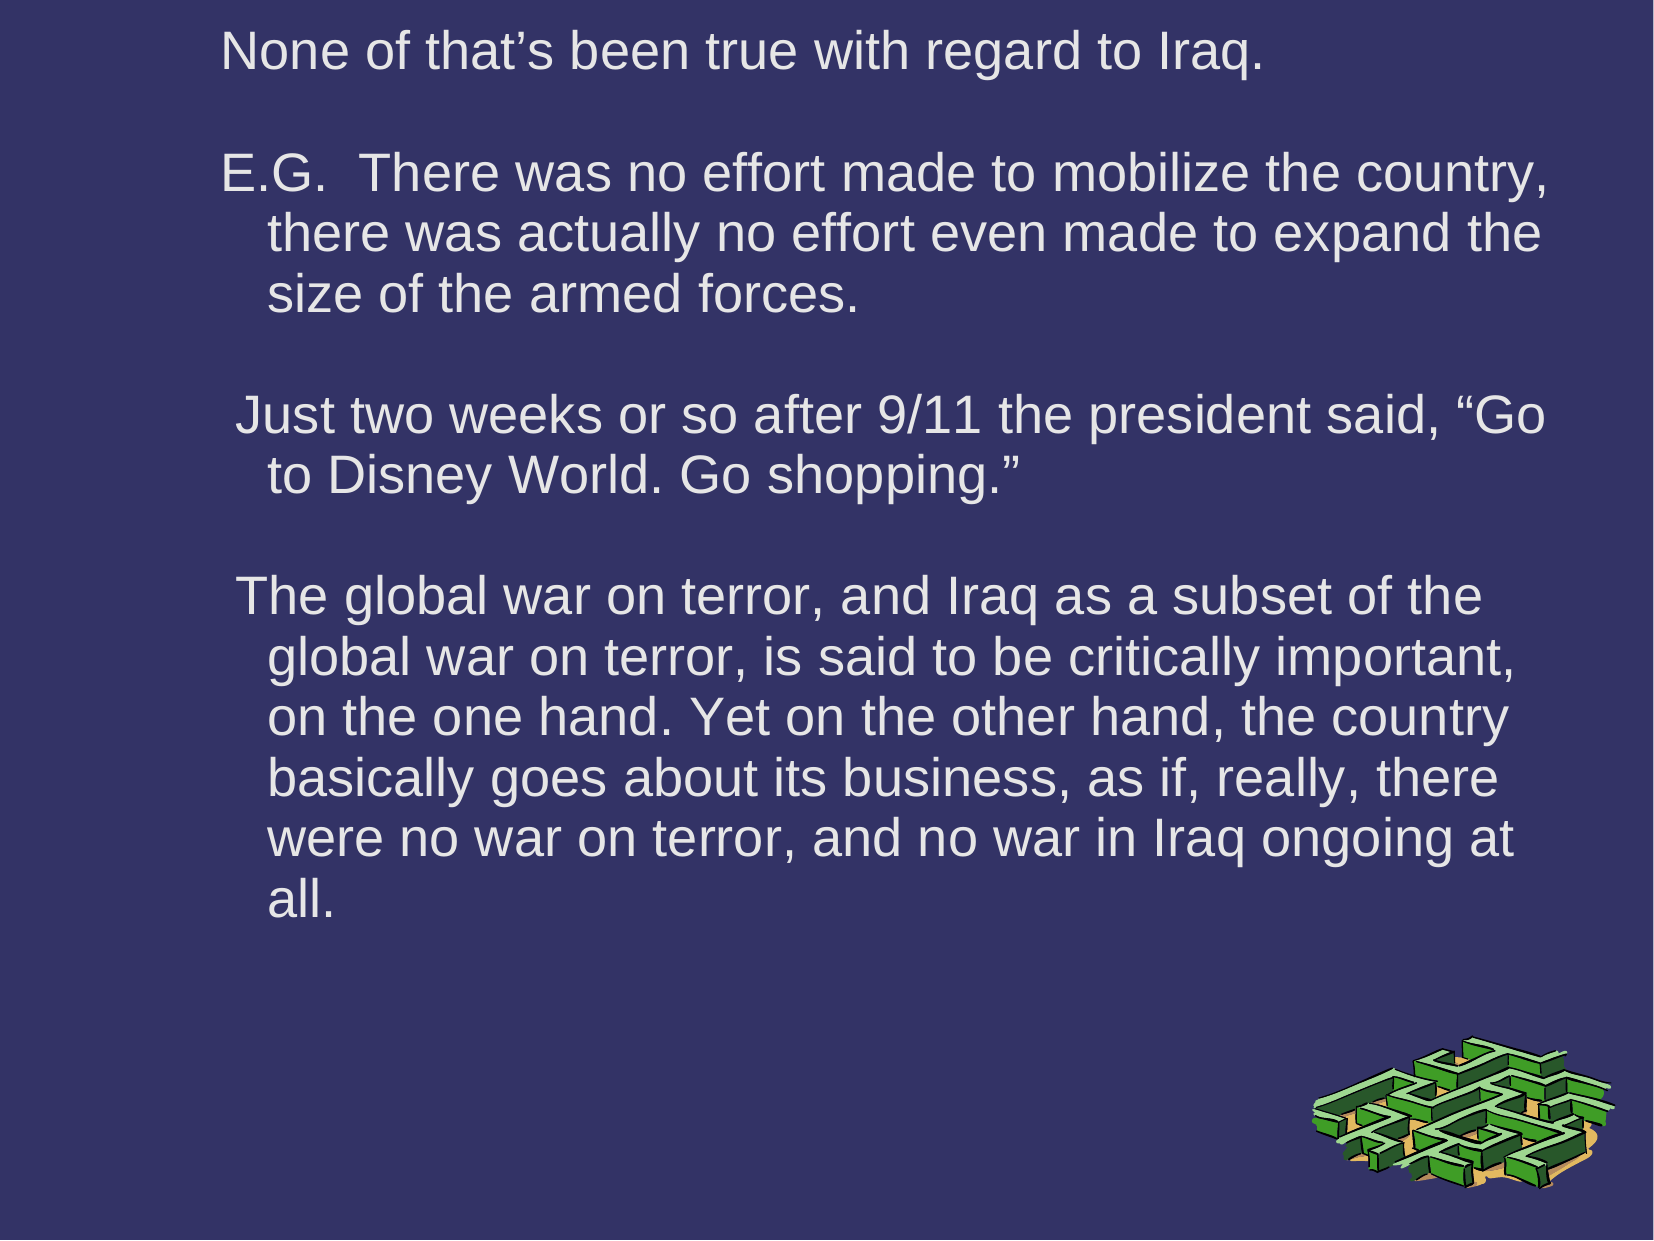

# None of that’s been true with regard to Iraq.
E.G. There was no effort made to mobilize the country, there was actually no effort even made to expand the size of the armed forces.
 Just two weeks or so after 9/11 the president said, “Go to Disney World. Go shopping.”
 The global war on terror, and Iraq as a subset of the global war on terror, is said to be critically important, on the one hand. Yet on the other hand, the country basically goes about its business, as if, really, there were no war on terror, and no war in Iraq ongoing at all.